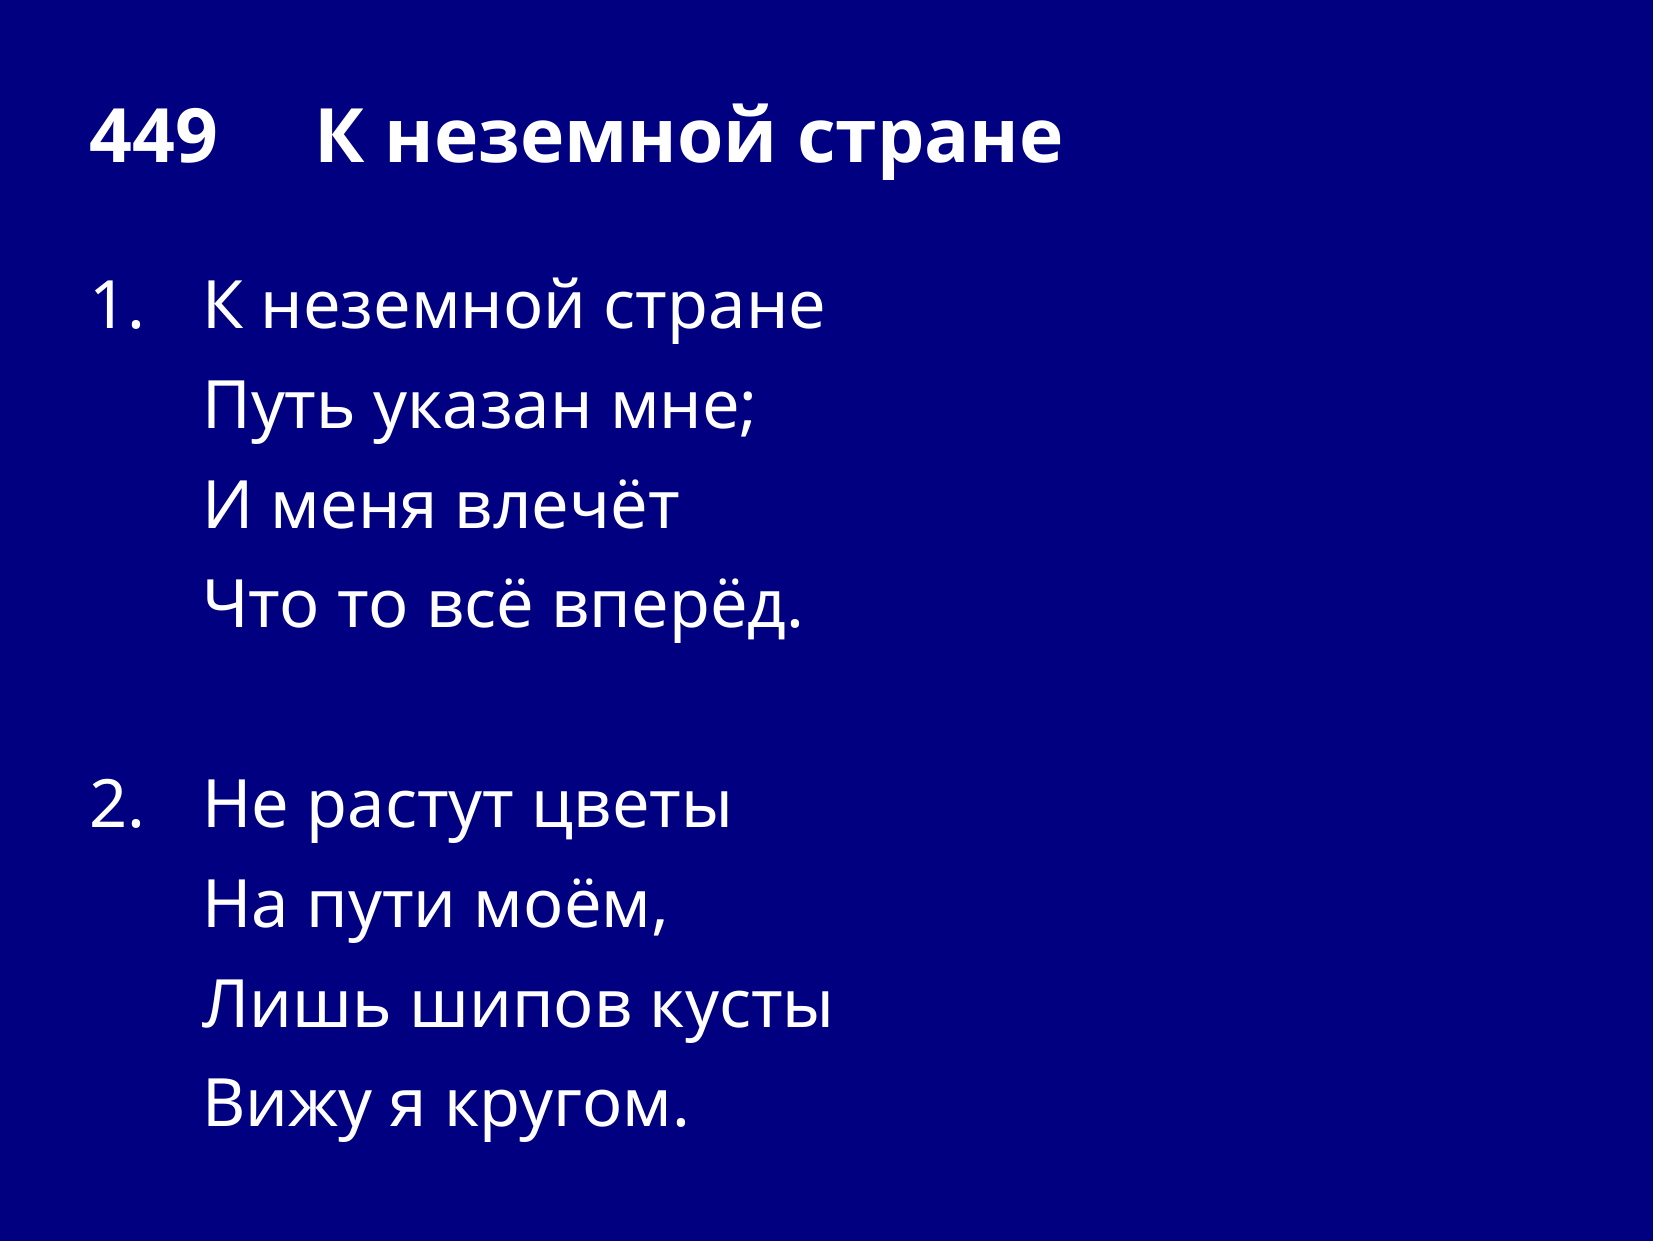

449	К неземной стране
1.	К неземной стране
	Путь указан мне;
	И меня влечёт
	Что то всё вперёд.
2.	Не растут цветы
	На пути моём,
	Лишь шипов кусты
	Вижу я кругом.